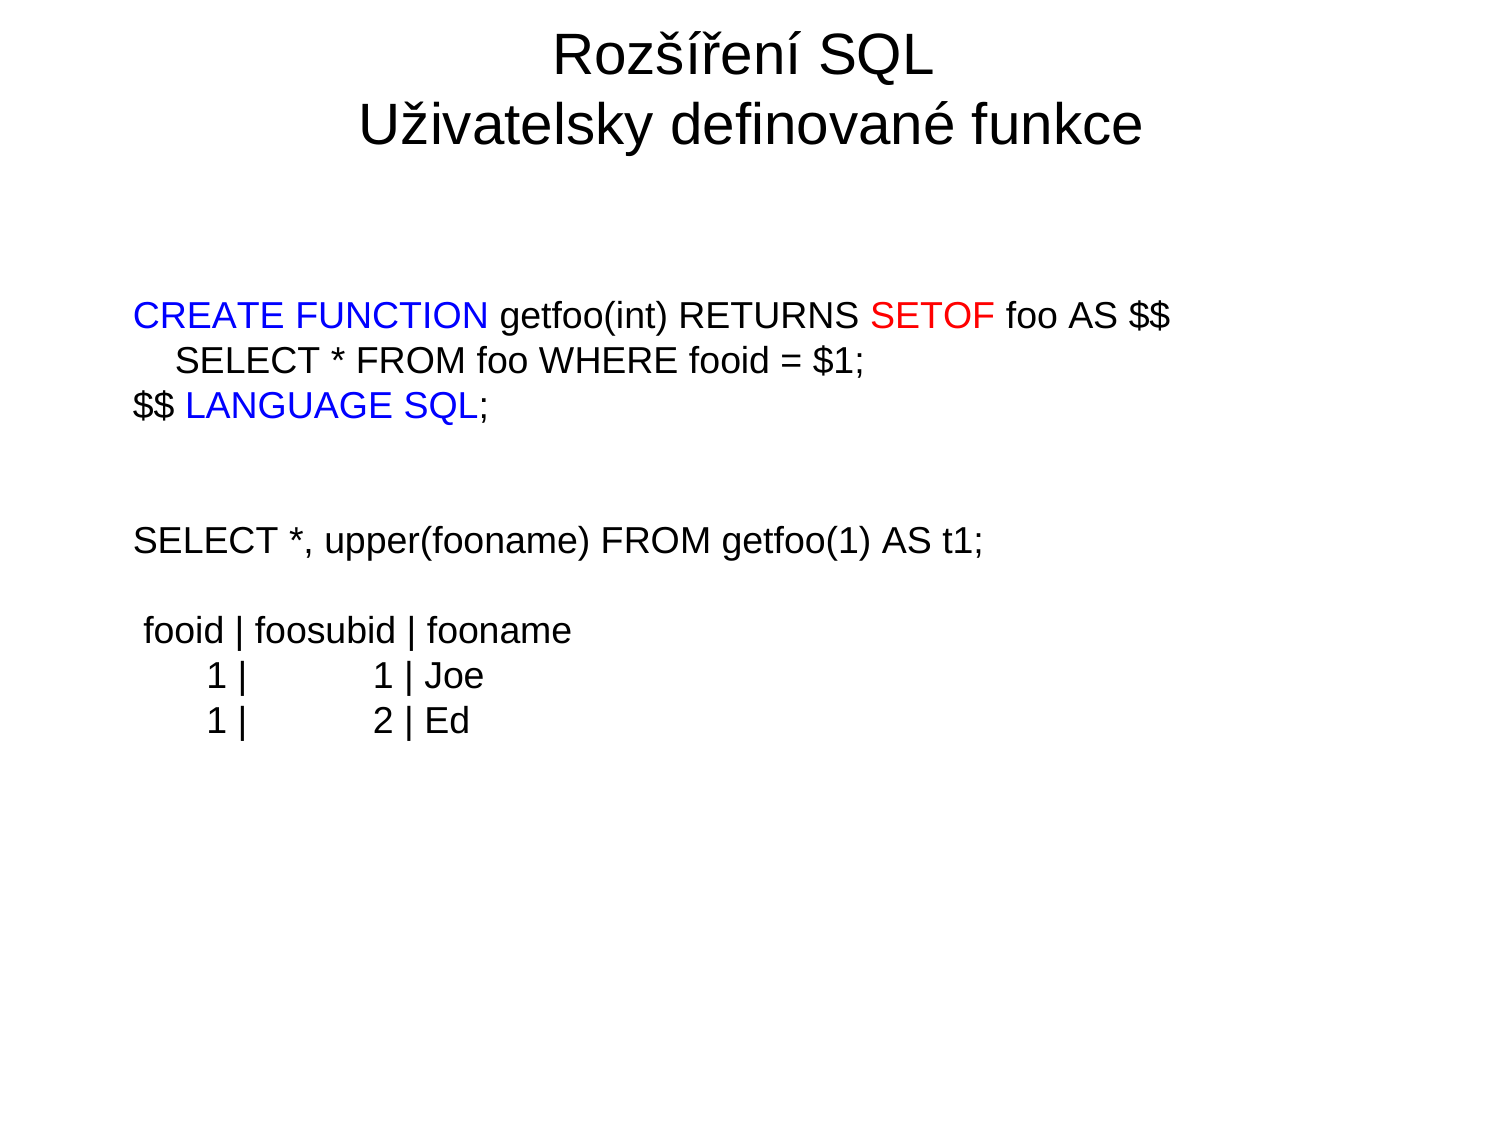

# Rozšíření SQL Uživatelsky definované funkce
CREATE FUNCTION getfoo(int) RETURNS SETOF foo AS $$
 SELECT * FROM foo WHERE fooid = $1;
$$ LANGUAGE SQL;
SELECT *, upper(fooname) FROM getfoo(1) AS t1;
 fooid | foosubid | fooname
 1 | 1 | Joe
 1 | 2 | Ed